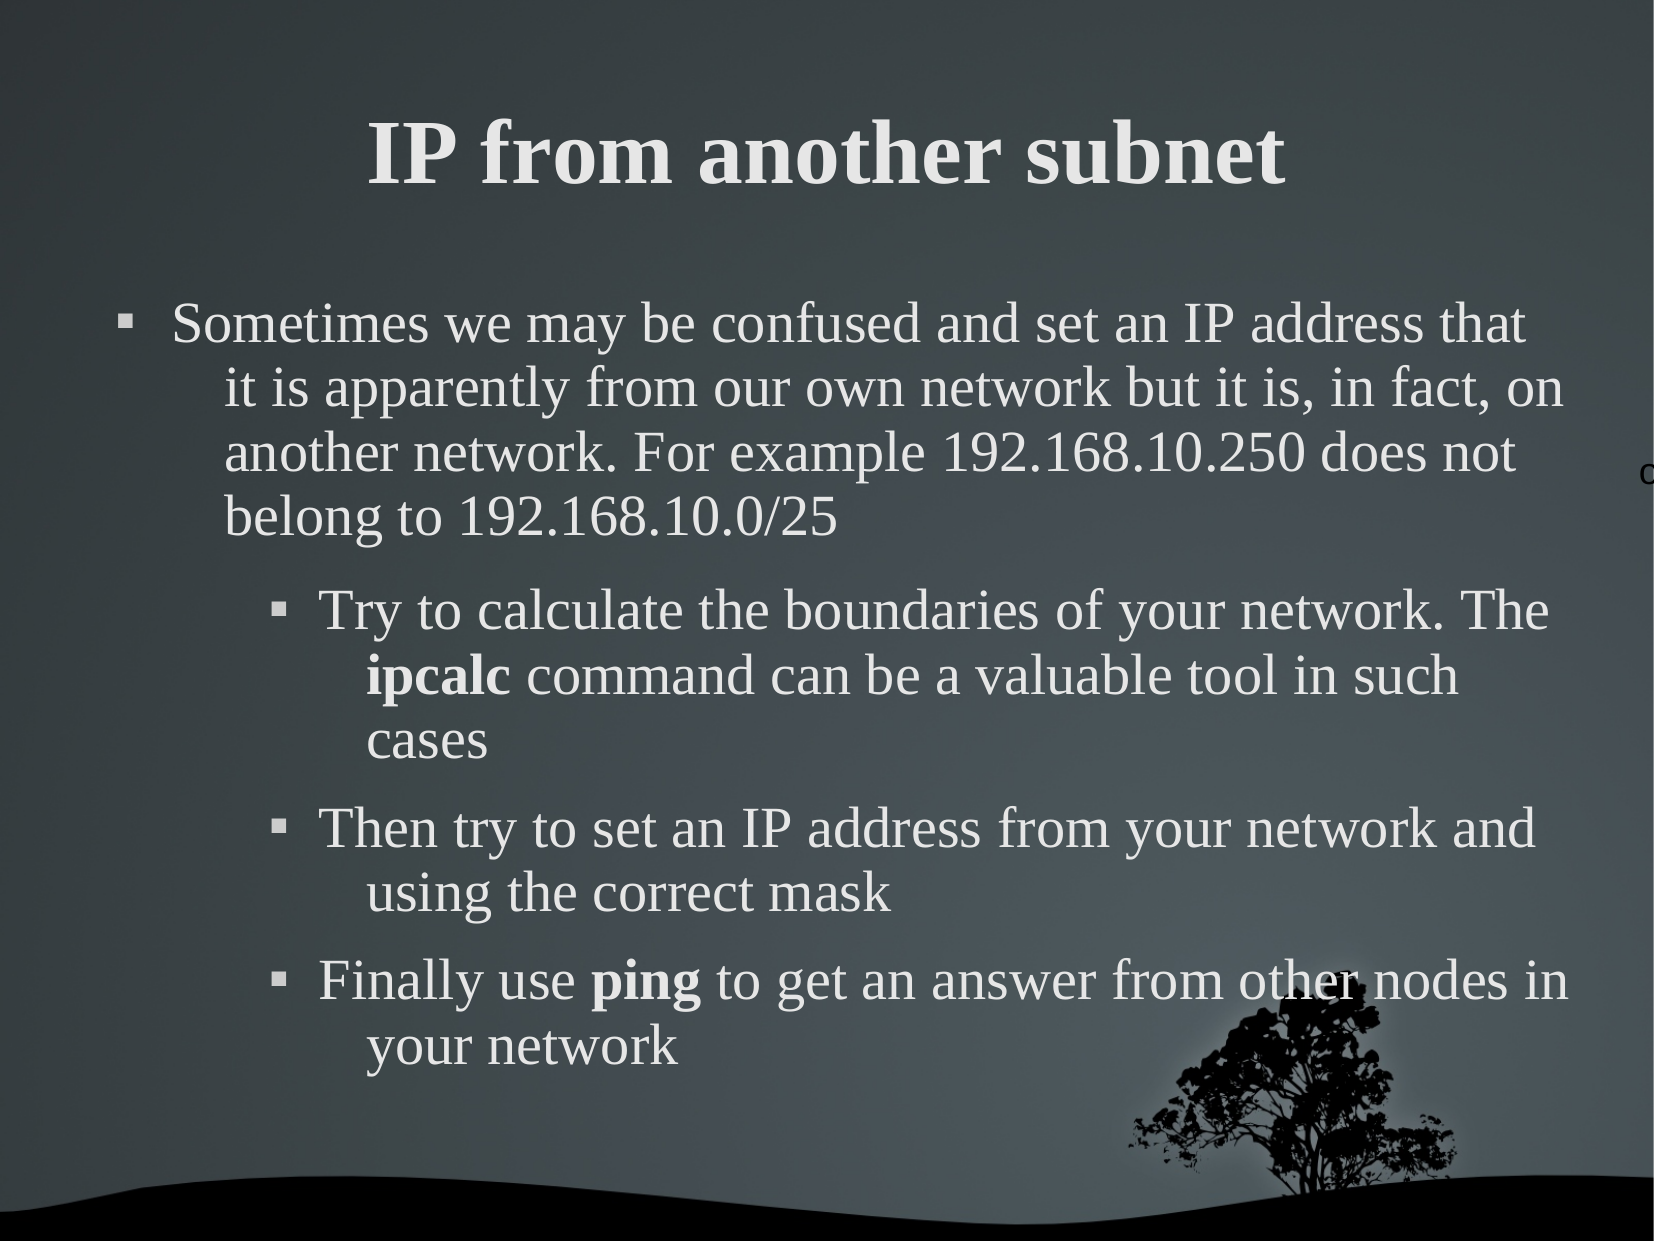

IP from another subnet
# Sometimes we may be confused and set an IP address that it is apparently from our own network but it is, in fact, on another network. For example 192.168.10.250 does not belong to 192.168.10.0/25
Try to calculate the boundaries of your network. The ipcalc command can be a valuable tool in such cases
Then try to set an IP address from your network and using the correct mask
Finally use ping to get an answer from other nodes in your network
ο